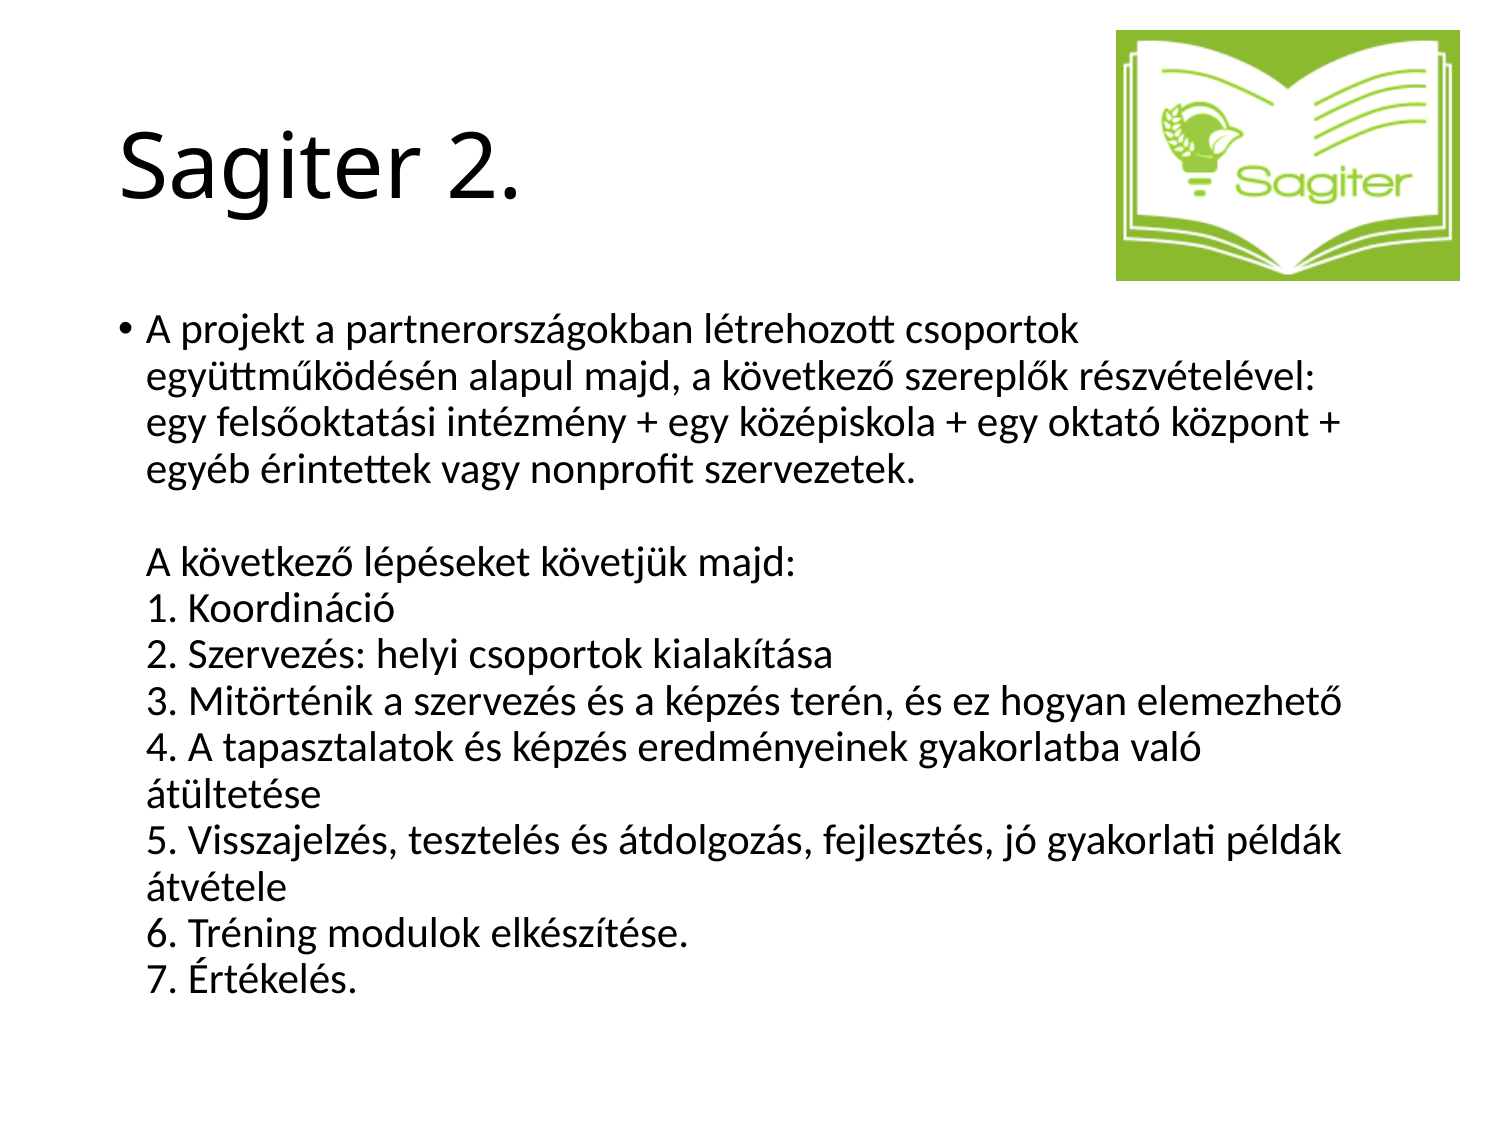

# Sagiter 2.
A projekt a partnerországokban létrehozott csoportok együttműködésén alapul majd, a következő szereplők részvételével: egy felsőoktatási intézmény + egy középiskola + egy oktató központ + egyéb érintettek vagy nonprofit szervezetek. 
A következő lépéseket követjük majd:
1. Koordináció
2. Szervezés: helyi csoportok kialakítása
3. Mitörténik a szervezés és a képzés terén, és ez hogyan elemezhető
4. A tapasztalatok és képzés eredményeinek gyakorlatba való átültetése
5. Visszajelzés, tesztelés és átdolgozás, fejlesztés, jó gyakorlati példák átvétele
6. Tréning modulok elkészítése.
7. Értékelés.